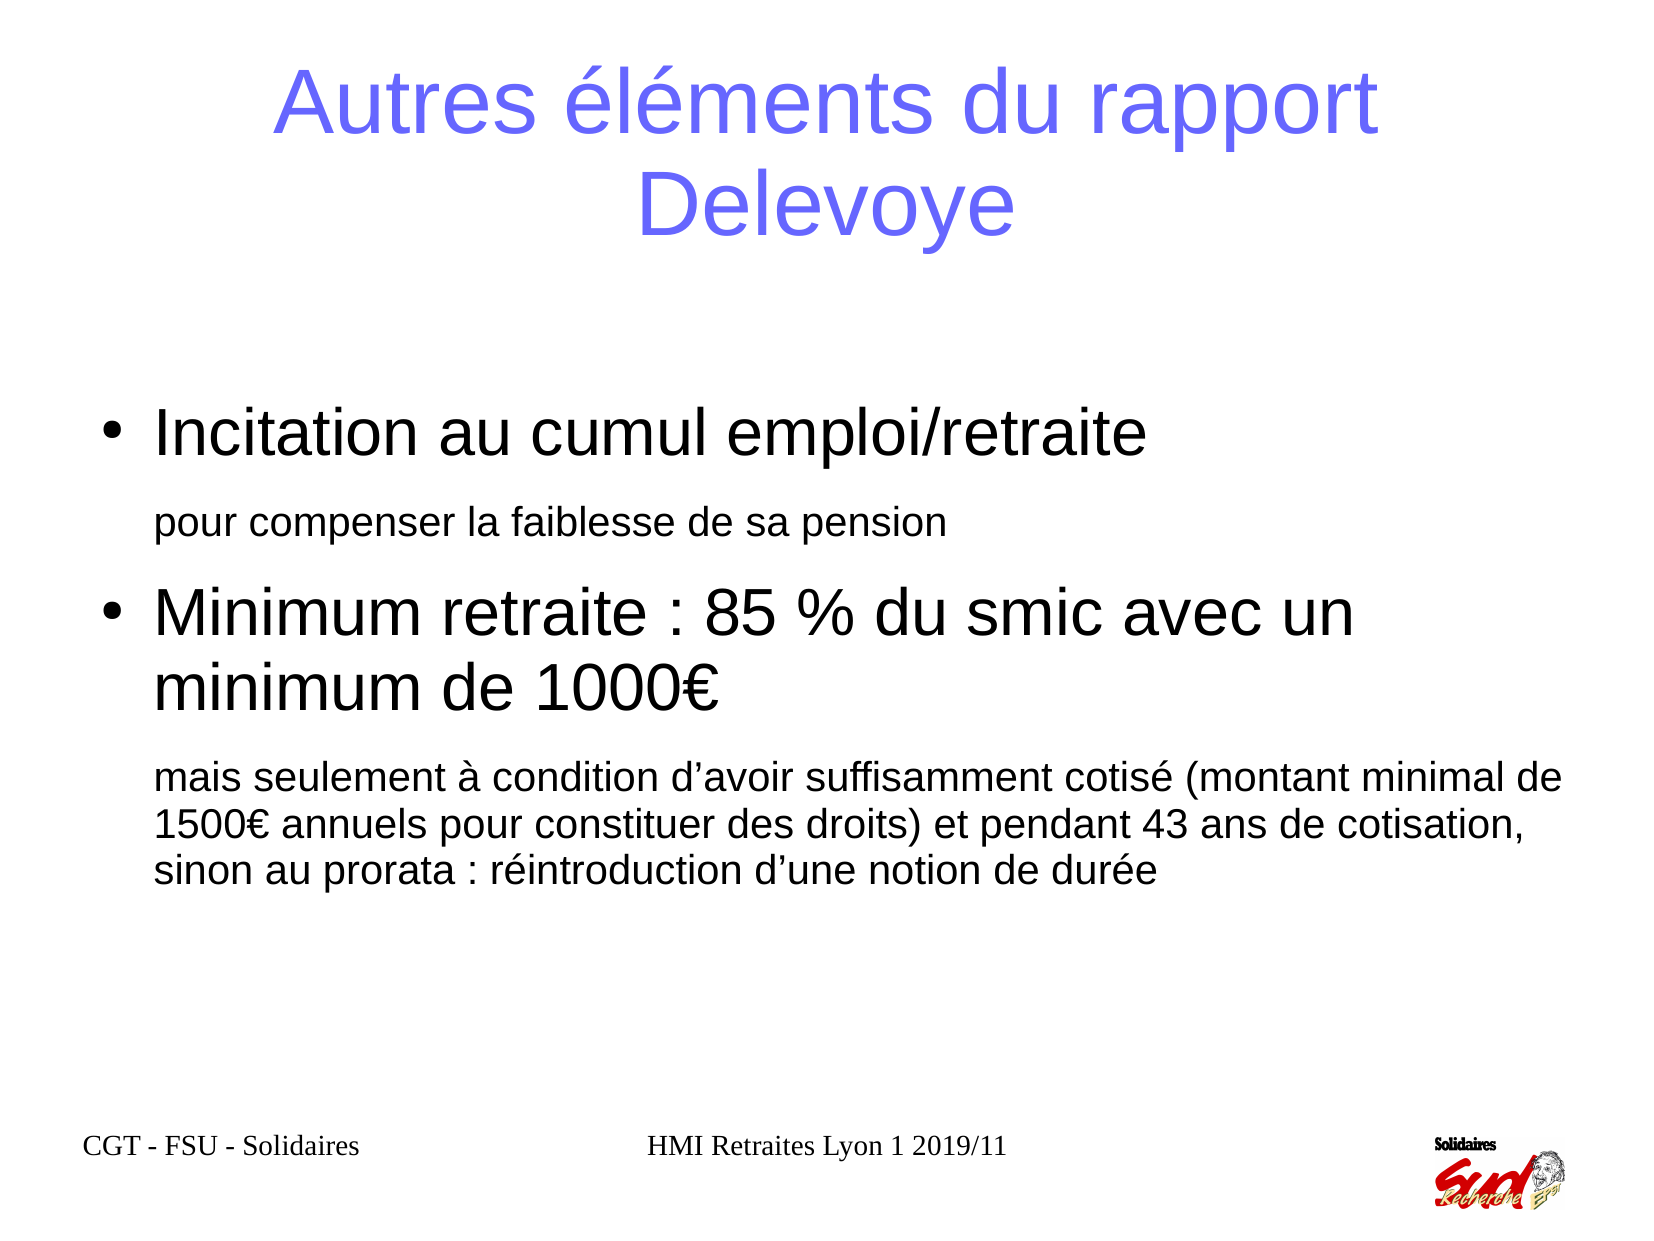

# Autres éléments du rapport Delevoye
Incitation au cumul emploi/retraite
pour compenser la faiblesse de sa pension
Minimum retraite : 85 % du smic avec un minimum de 1000€
mais seulement à condition d’avoir suffisamment cotisé (montant minimal de 1500€ annuels pour constituer des droits) et pendant 43 ans de cotisation, sinon au prorata : réintroduction d’une notion de durée
CGT - FSU - Solidaires
HMI Retraites Lyon 1 2019/11